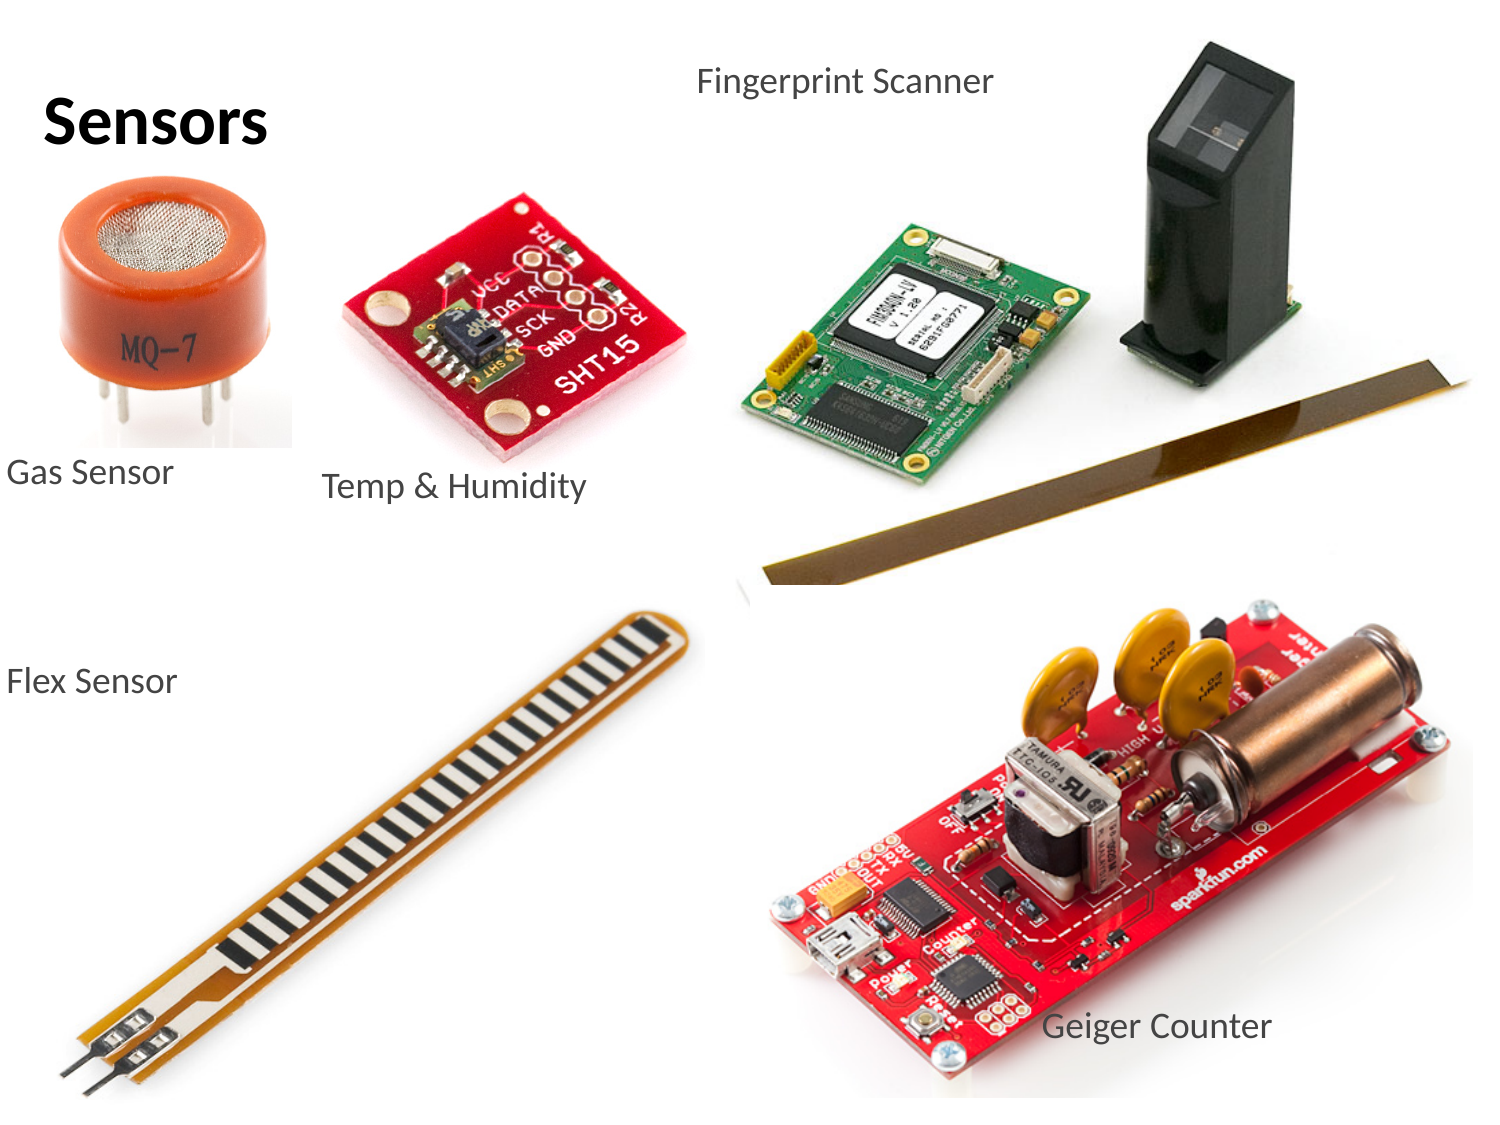

Fingerprint Scanner
Sensors
Gas Sensor
Temp & Humidity
Flex Sensor
Geiger Counter